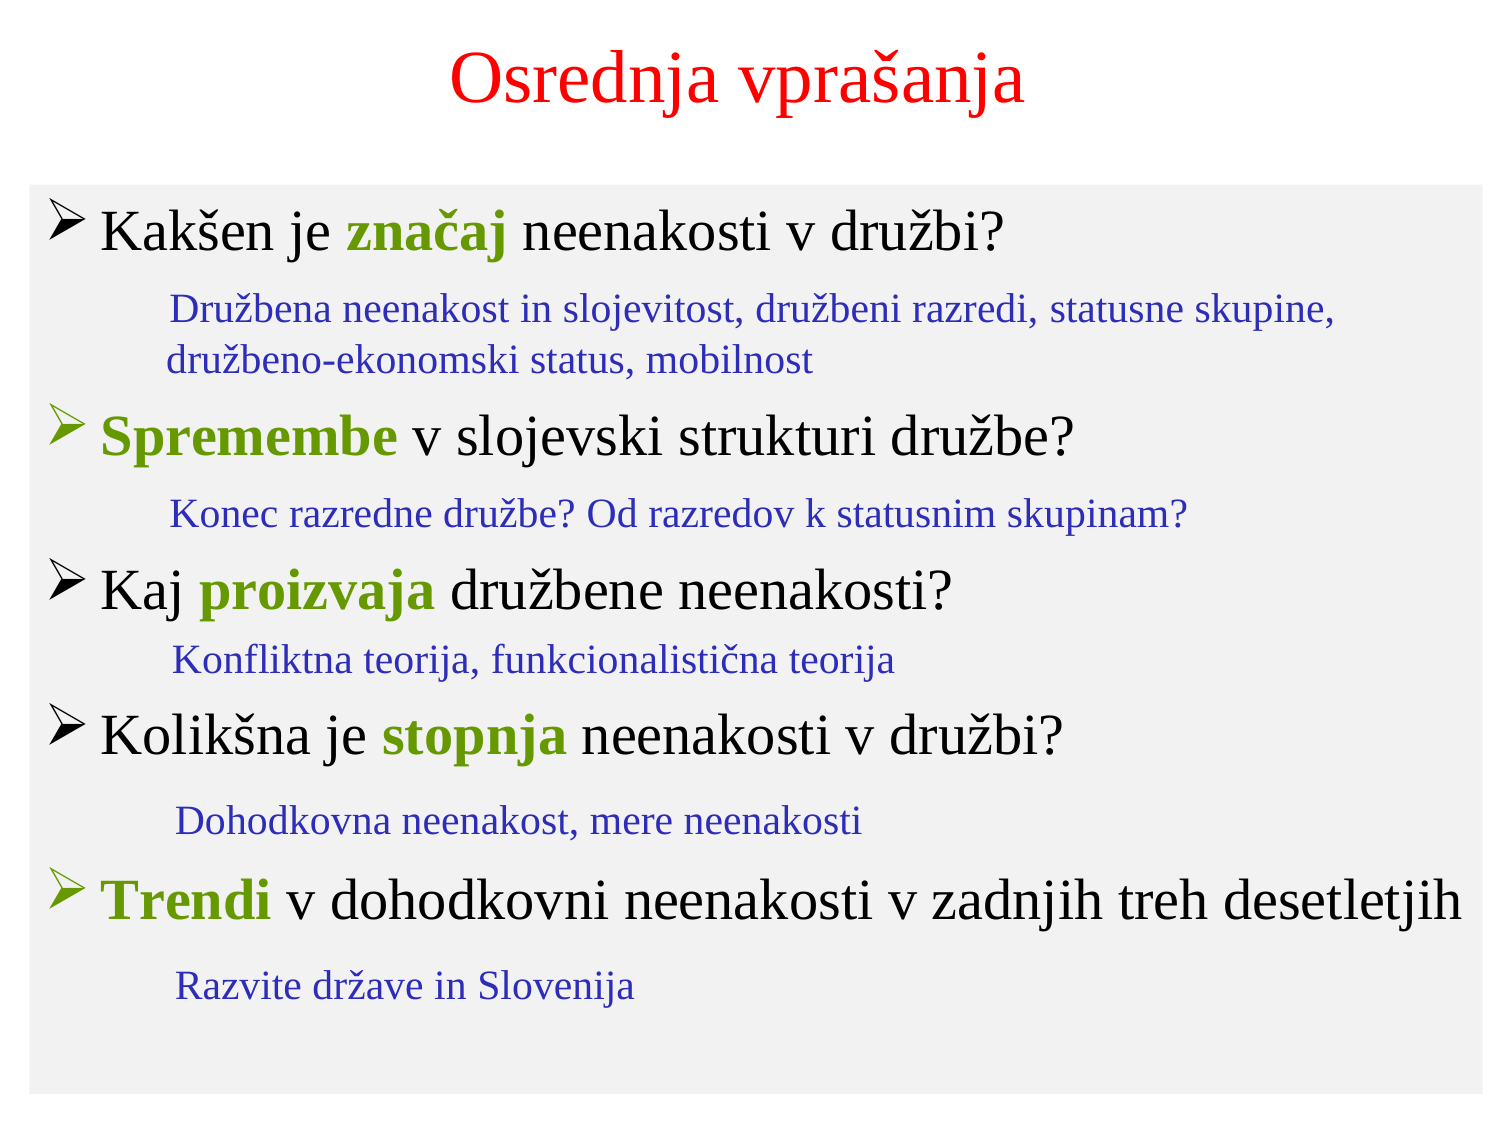

# Osrednja vprašanja
Kakšen je značaj neenakosti v družbi?
 Družbena neenakost in slojevitost, družbeni razredi, statusne skupine, družbeno-ekonomski status, mobilnost
Spremembe v slojevski strukturi družbe?
 Konec razredne družbe? Od razredov k statusnim skupinam?
Kaj proizvaja družbene neenakosti?
 Konfliktna teorija, funkcionalistična teorija
Kolikšna je stopnja neenakosti v družbi?
 Dohodkovna neenakost, mere neenakosti
Trendi v dohodkovni neenakosti v zadnjih treh desetletjih
 Razvite države in Slovenija